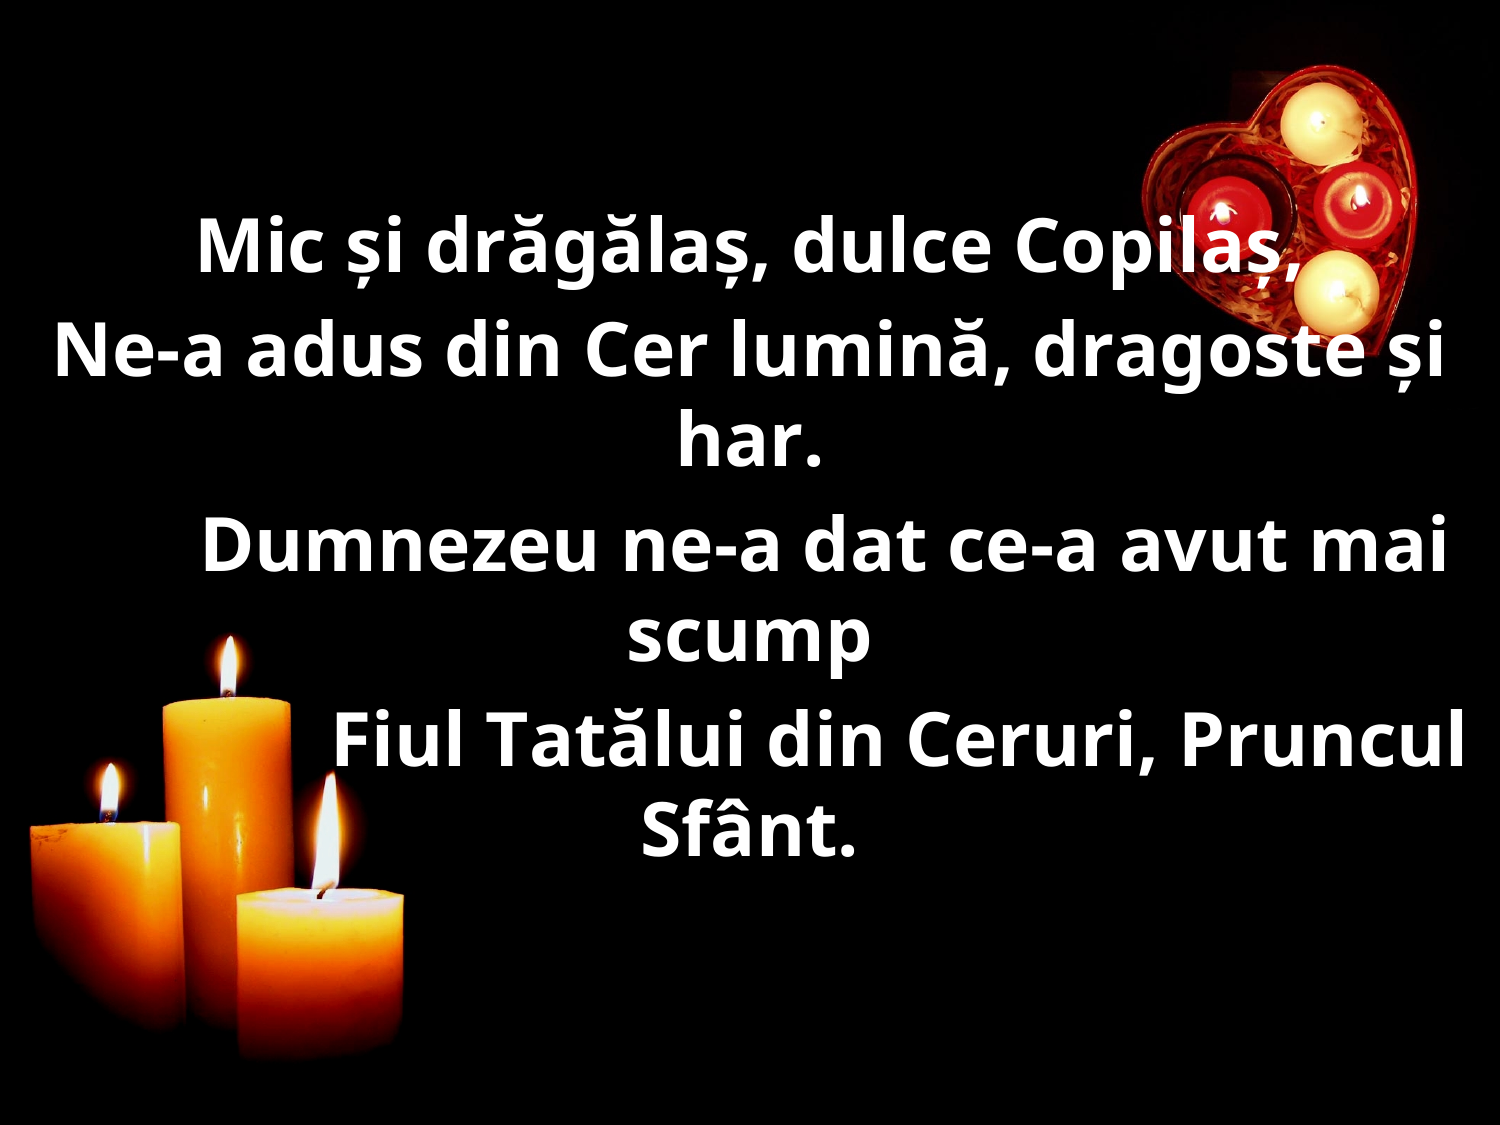

# Mic şi drăgălaş, dulce Copilaş,
Ne-a adus din Cer lumină, dragoste şi har.
	Dumnezeu ne-a dat ce-a avut mai scump
		Fiul Tatălui din Ceruri, Pruncul Sfânt.